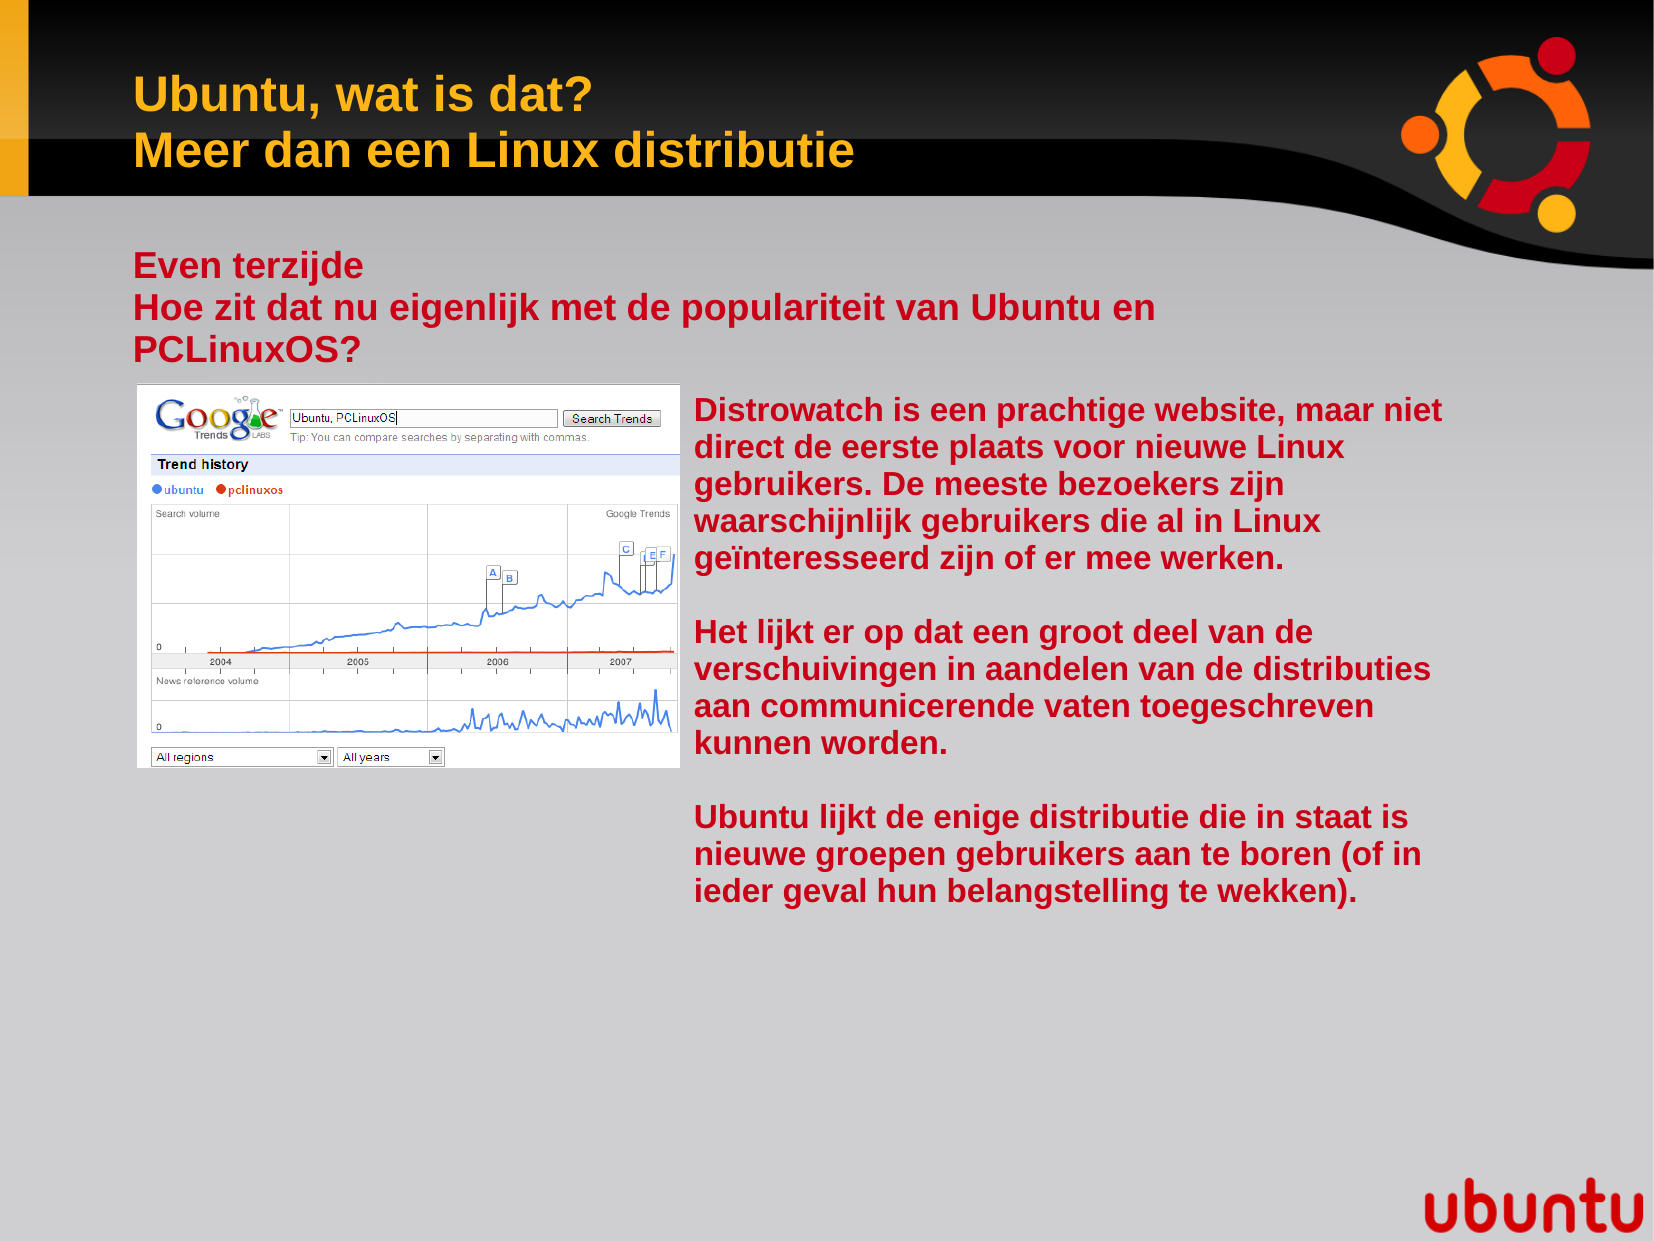

Ubuntu, wat is dat?
Meer dan een Linux distributie
Even terzijde
Hoe zit dat nu eigenlijk met de populariteit van Ubuntu en PCLinuxOS?
Distrowatch is een prachtige website, maar niet direct de eerste plaats voor nieuwe Linux gebruikers. De meeste bezoekers zijn waarschijnlijk gebruikers die al in Linux geïnteresseerd zijn of er mee werken.
Het lijkt er op dat een groot deel van de verschuivingen in aandelen van de distributies aan communicerende vaten toegeschreven kunnen worden.
Ubuntu lijkt de enige distributie die in staat is nieuwe groepen gebruikers aan te boren (of in ieder geval hun belangstelling te wekken).